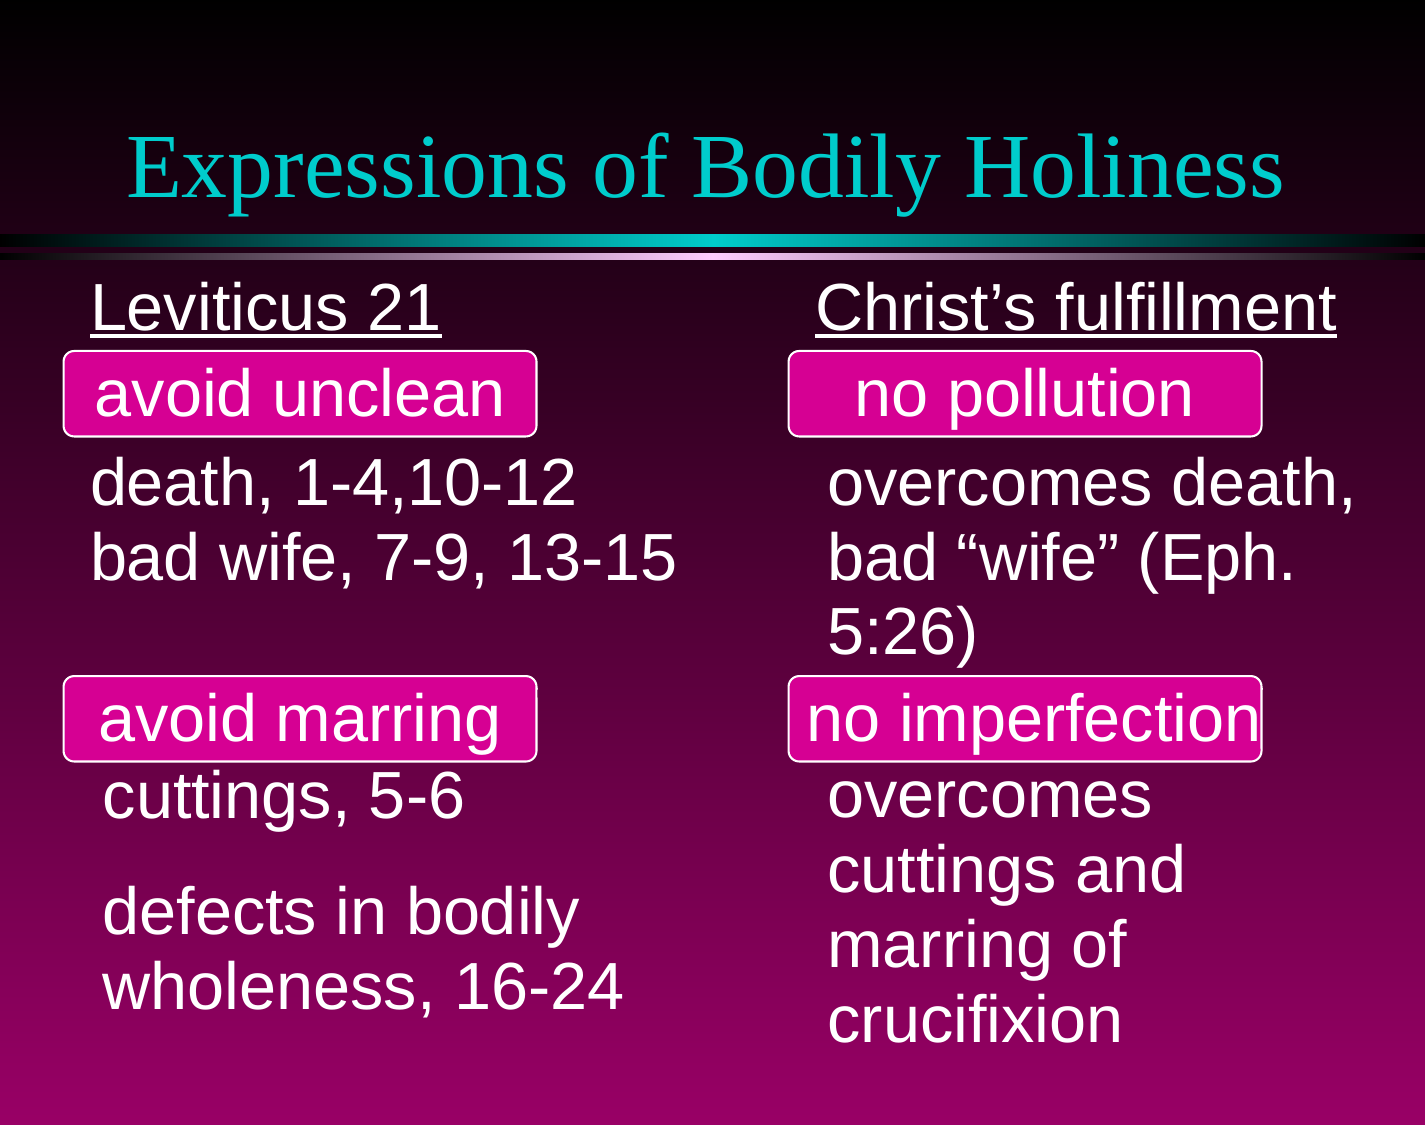

# Expressions of Bodily Holiness
Leviticus 21
Christ’s fulfillment
avoid unclean
no pollution
overcomes death, bad “wife” (Eph. 5:26)
death, 1-4,10-12 bad wife, 7-9, 13-15
avoid marring
no imperfection
overcomes cuttings and marring of crucifixion
cuttings, 5-6
defects in bodily wholeness, 16-24